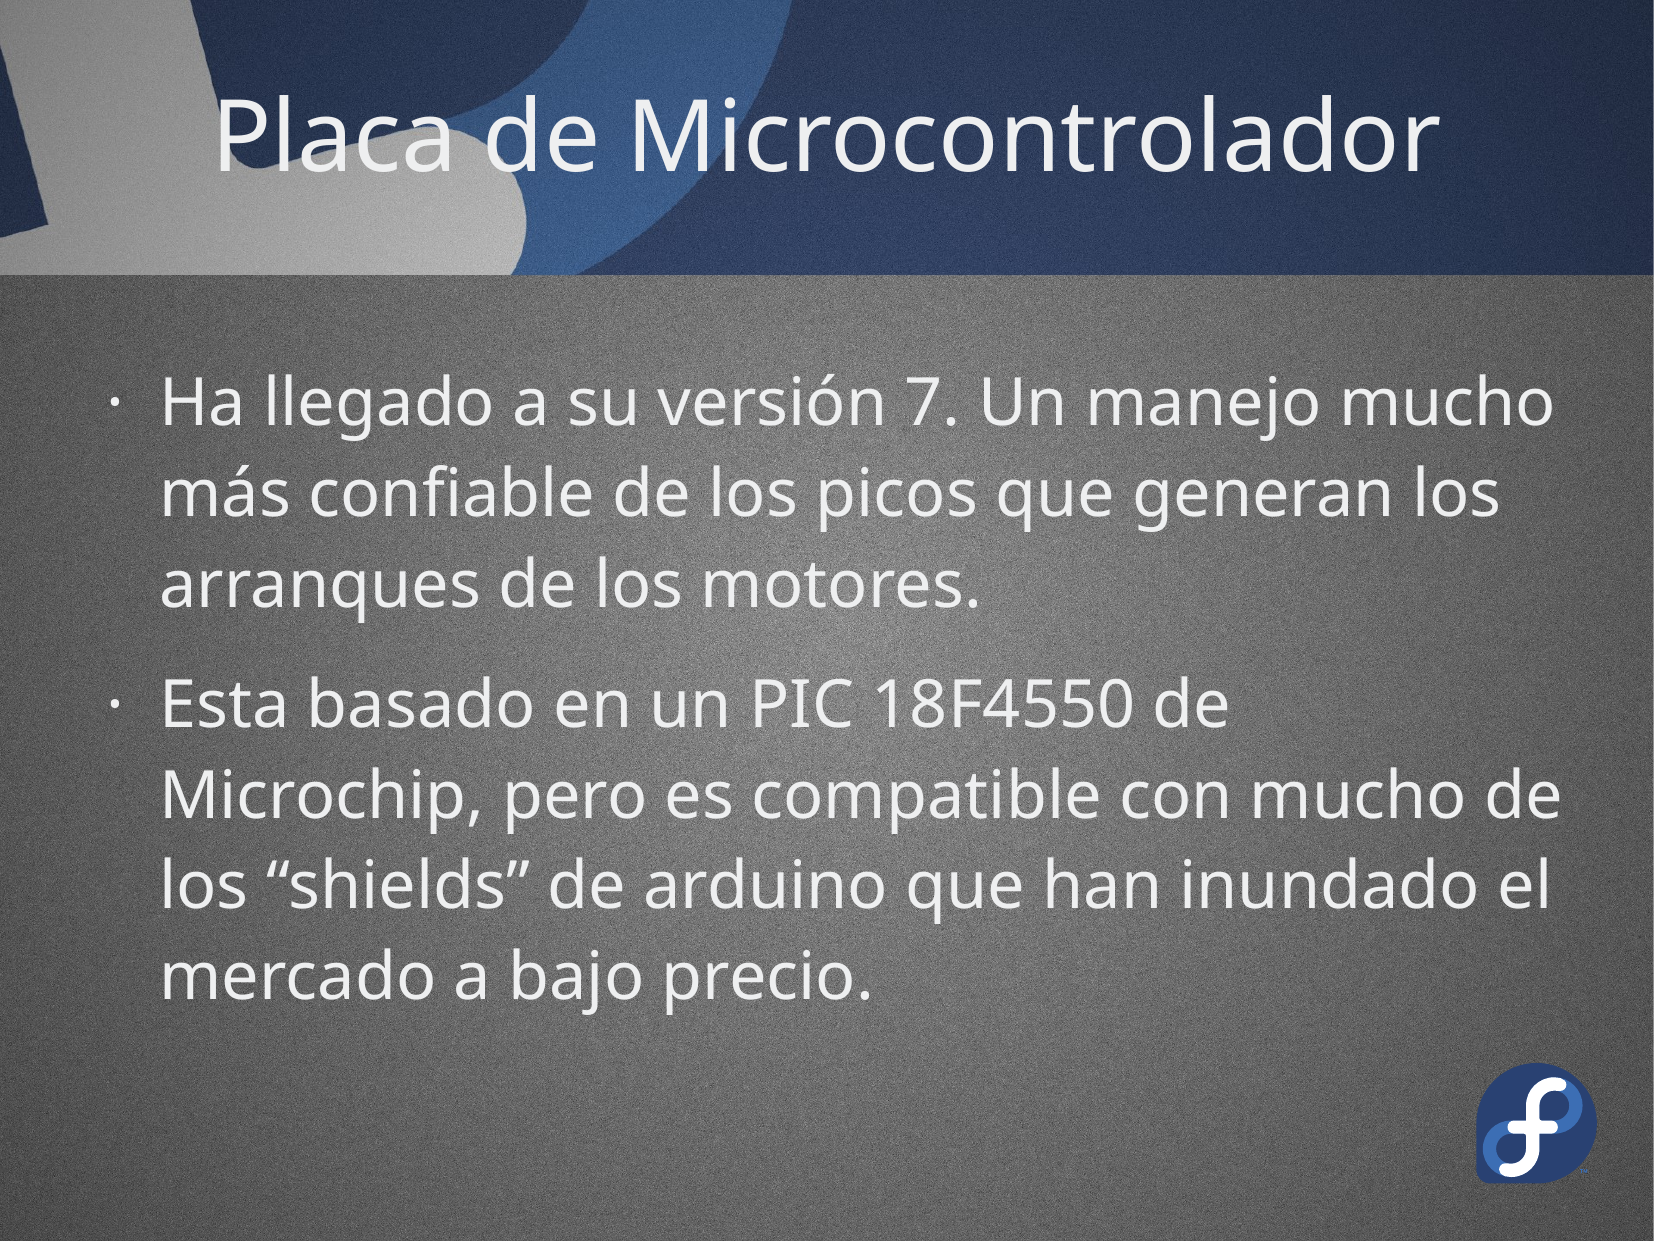

# Placa de Microcontrolador
Ha llegado a su versión 7. Un manejo mucho más confiable de los picos que generan los arranques de los motores.
Esta basado en un PIC 18F4550 de Microchip, pero es compatible con mucho de los “shields” de arduino que han inundado el mercado a bajo precio.